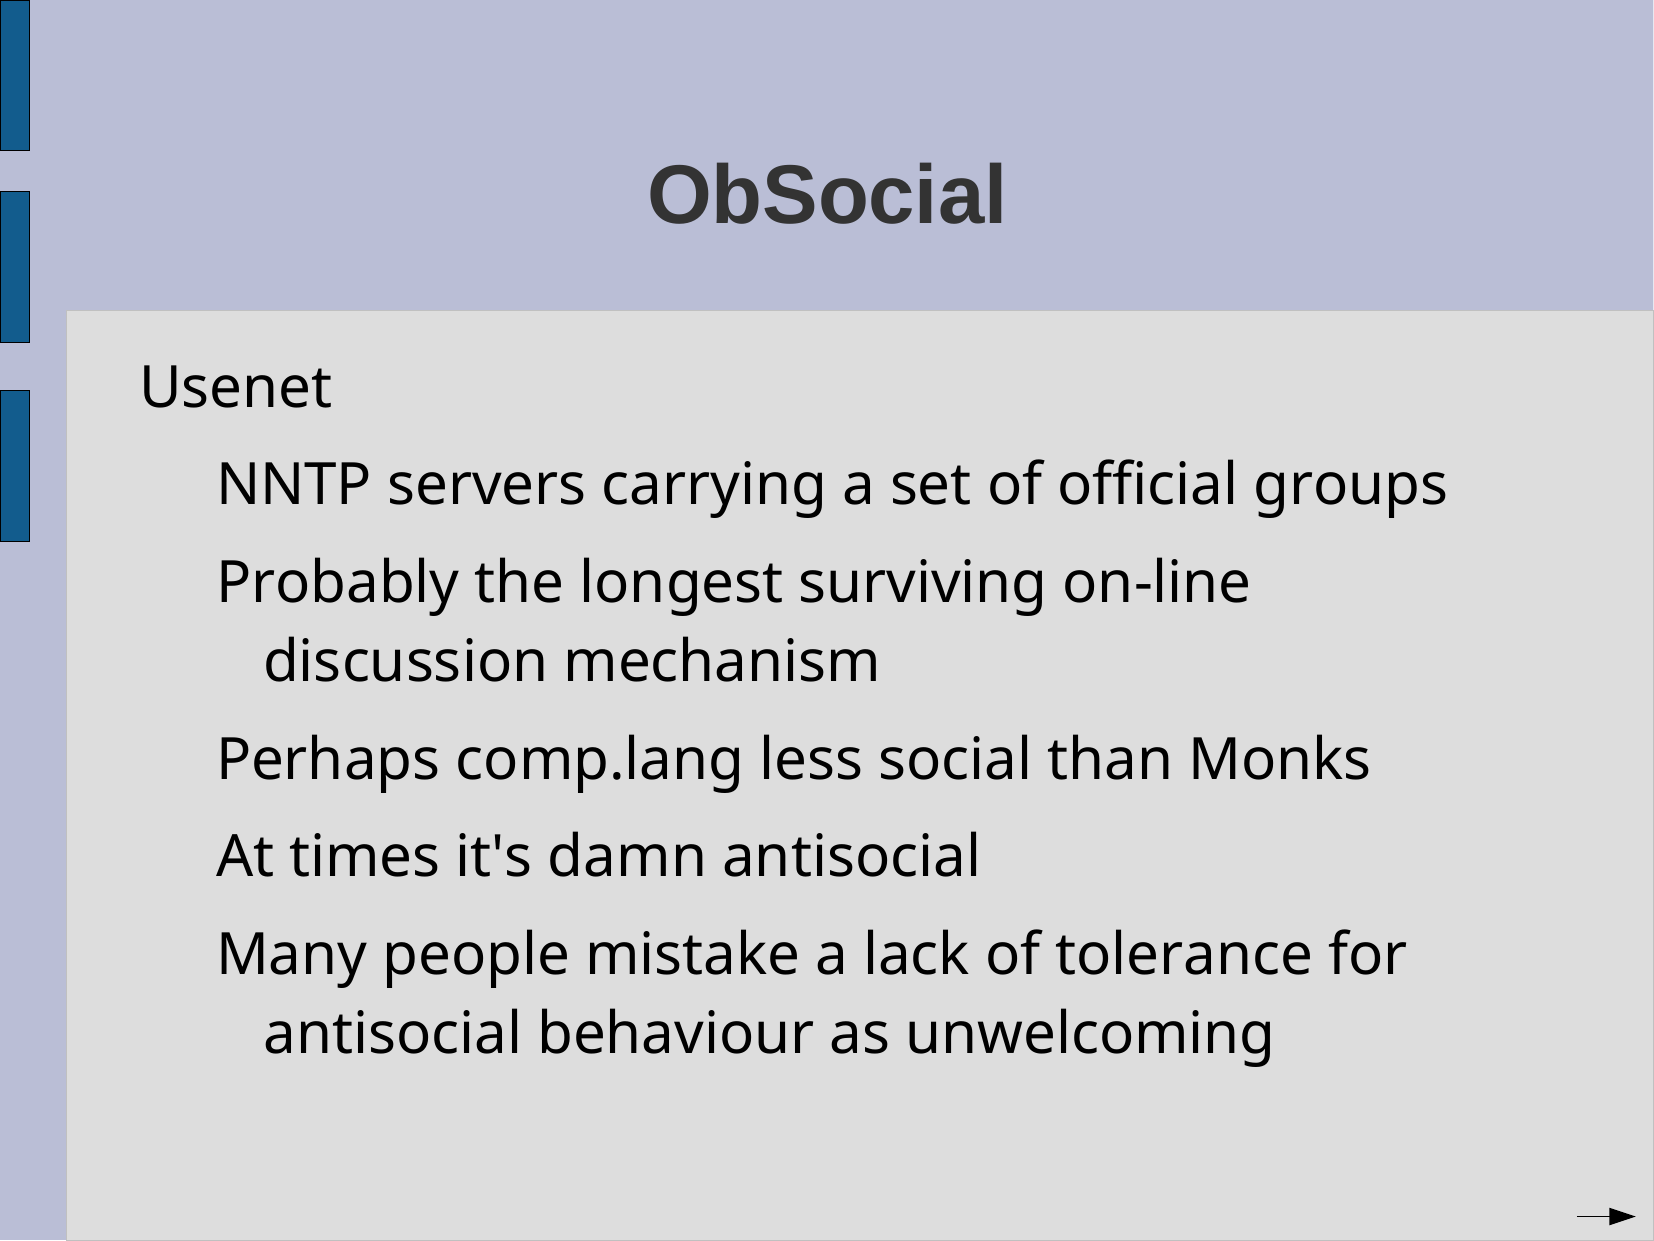

# ObSocial
Usenet
NNTP servers carrying a set of official groups
Probably the longest surviving on-line discussion mechanism
Perhaps comp.lang less social than Monks
At times it's damn antisocial
Many people mistake a lack of tolerance for antisocial behaviour as unwelcoming